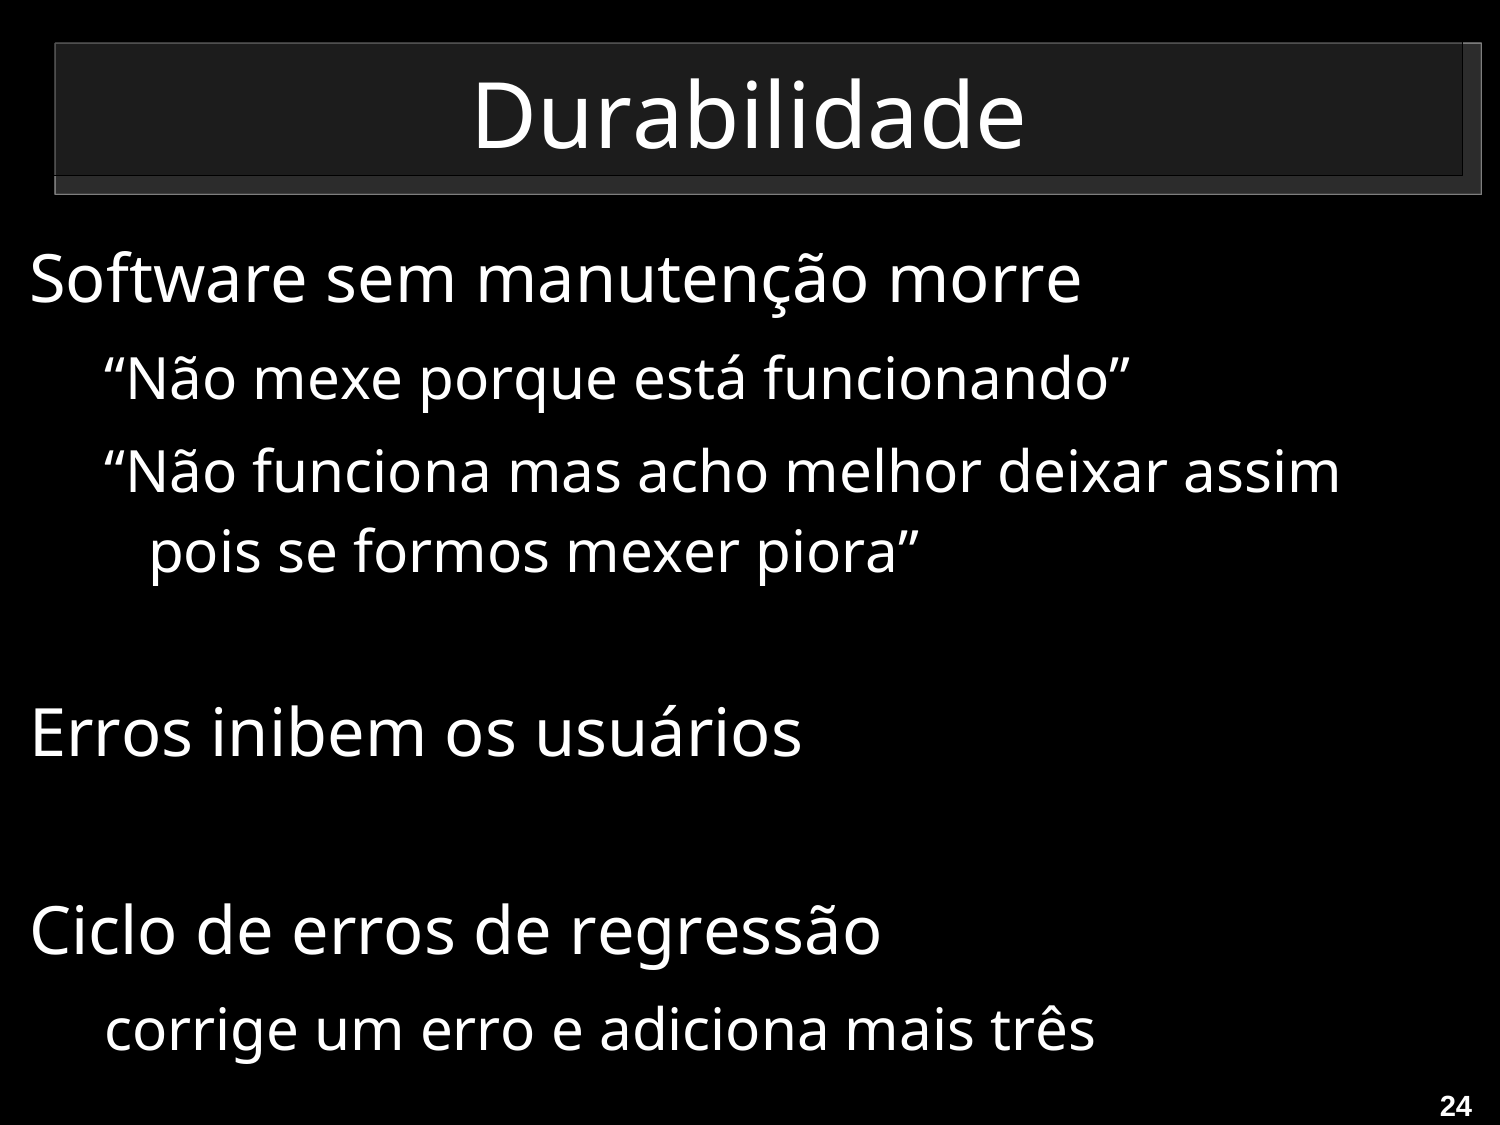

# Durabilidade
Software sem manutenção morre
“Não mexe porque está funcionando”
“Não funciona mas acho melhor deixar assim pois se formos mexer piora”
Erros inibem os usuários
Ciclo de erros de regressão
corrige um erro e adiciona mais três
24